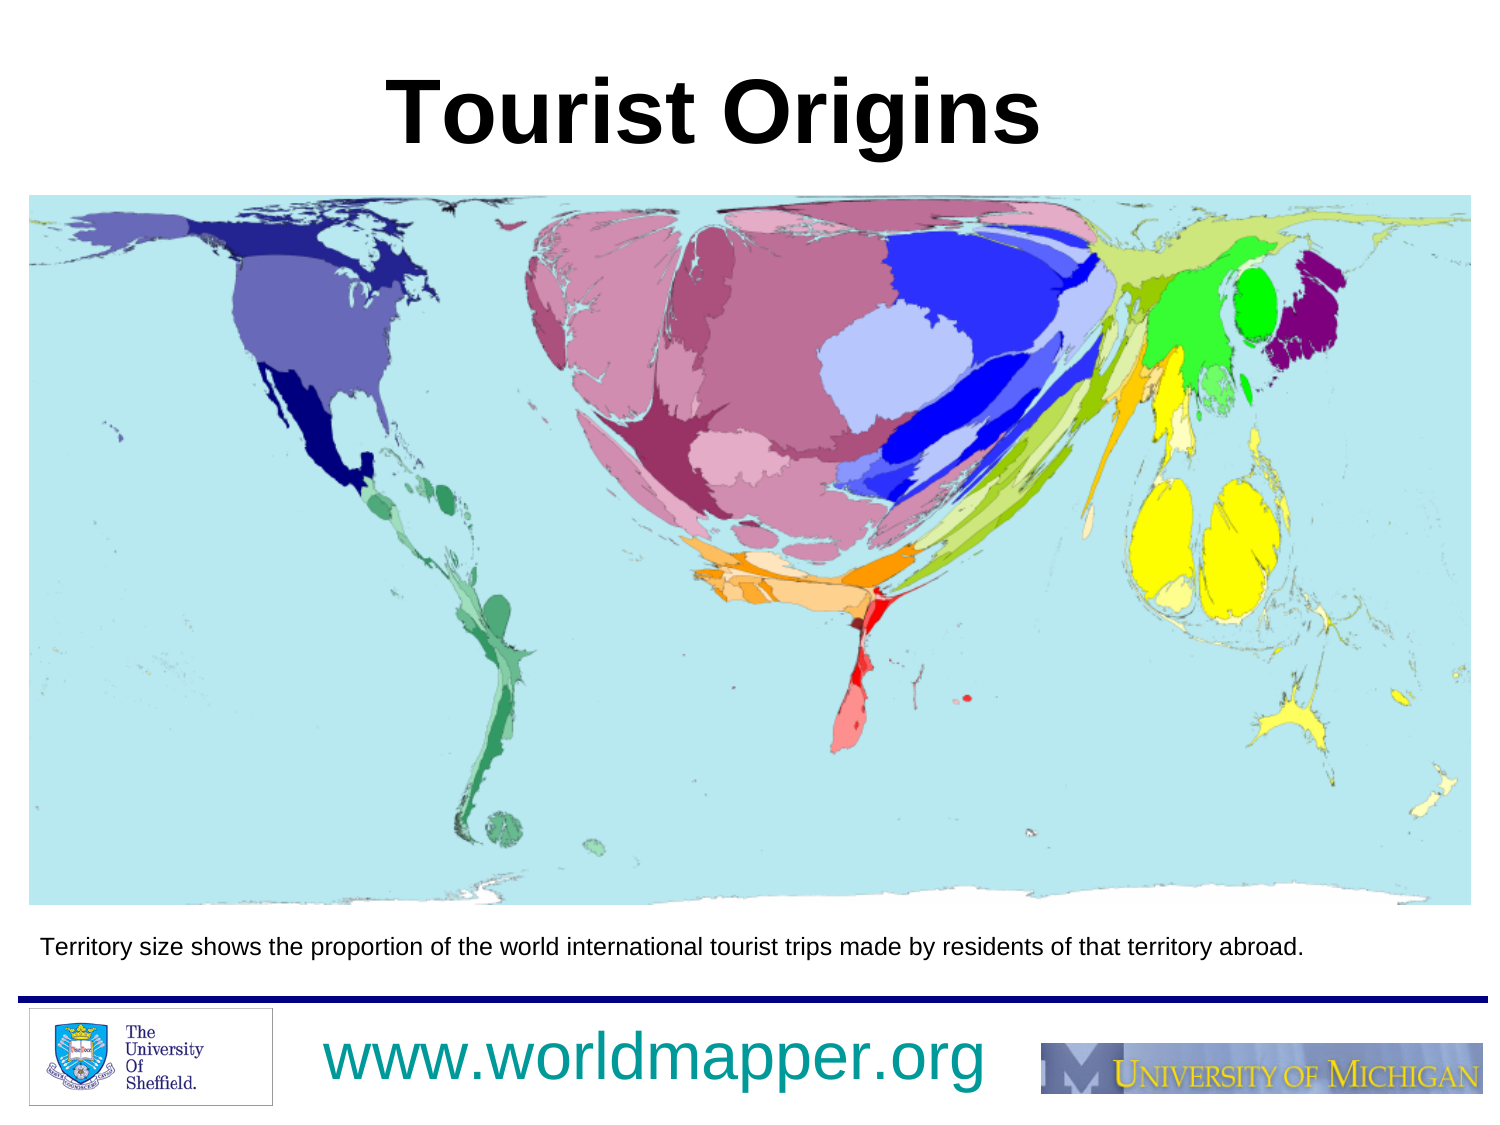

# Tourist Origins
Territory size shows the proportion of the world international tourist trips made by residents of that territory abroad.